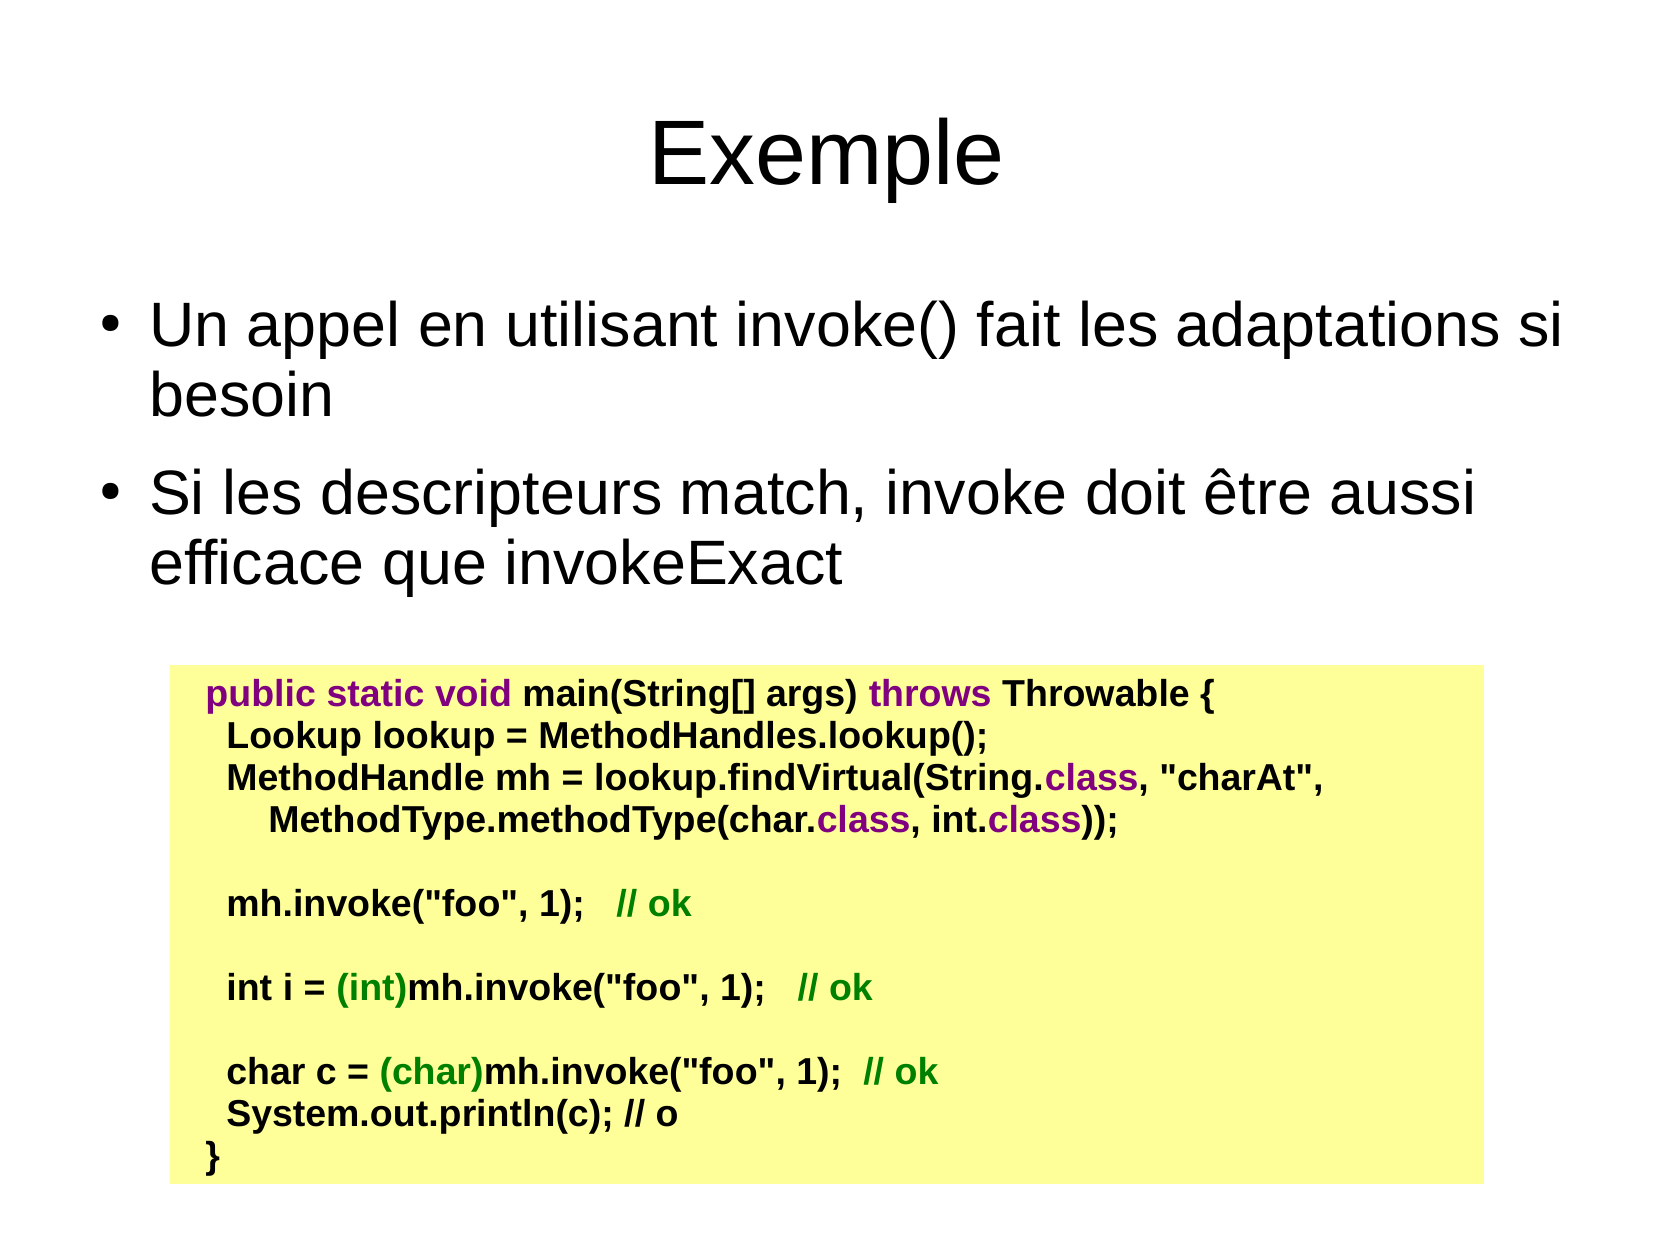

# Exemple
Un appel en utilisant invoke() fait les adaptations si besoin
Si les descripteurs match, invoke doit être aussi efficace que invokeExact
 public static void main(String[] args) throws Throwable {
 Lookup lookup = MethodHandles.lookup();
 MethodHandle mh = lookup.findVirtual(String.class, "charAt",
 MethodType.methodType(char.class, int.class));
 mh.invoke("foo", 1); // ok
 int i = (int)mh.invoke("foo", 1); // ok
 char c = (char)mh.invoke("foo", 1); // ok
 System.out.println(c); // o
 }